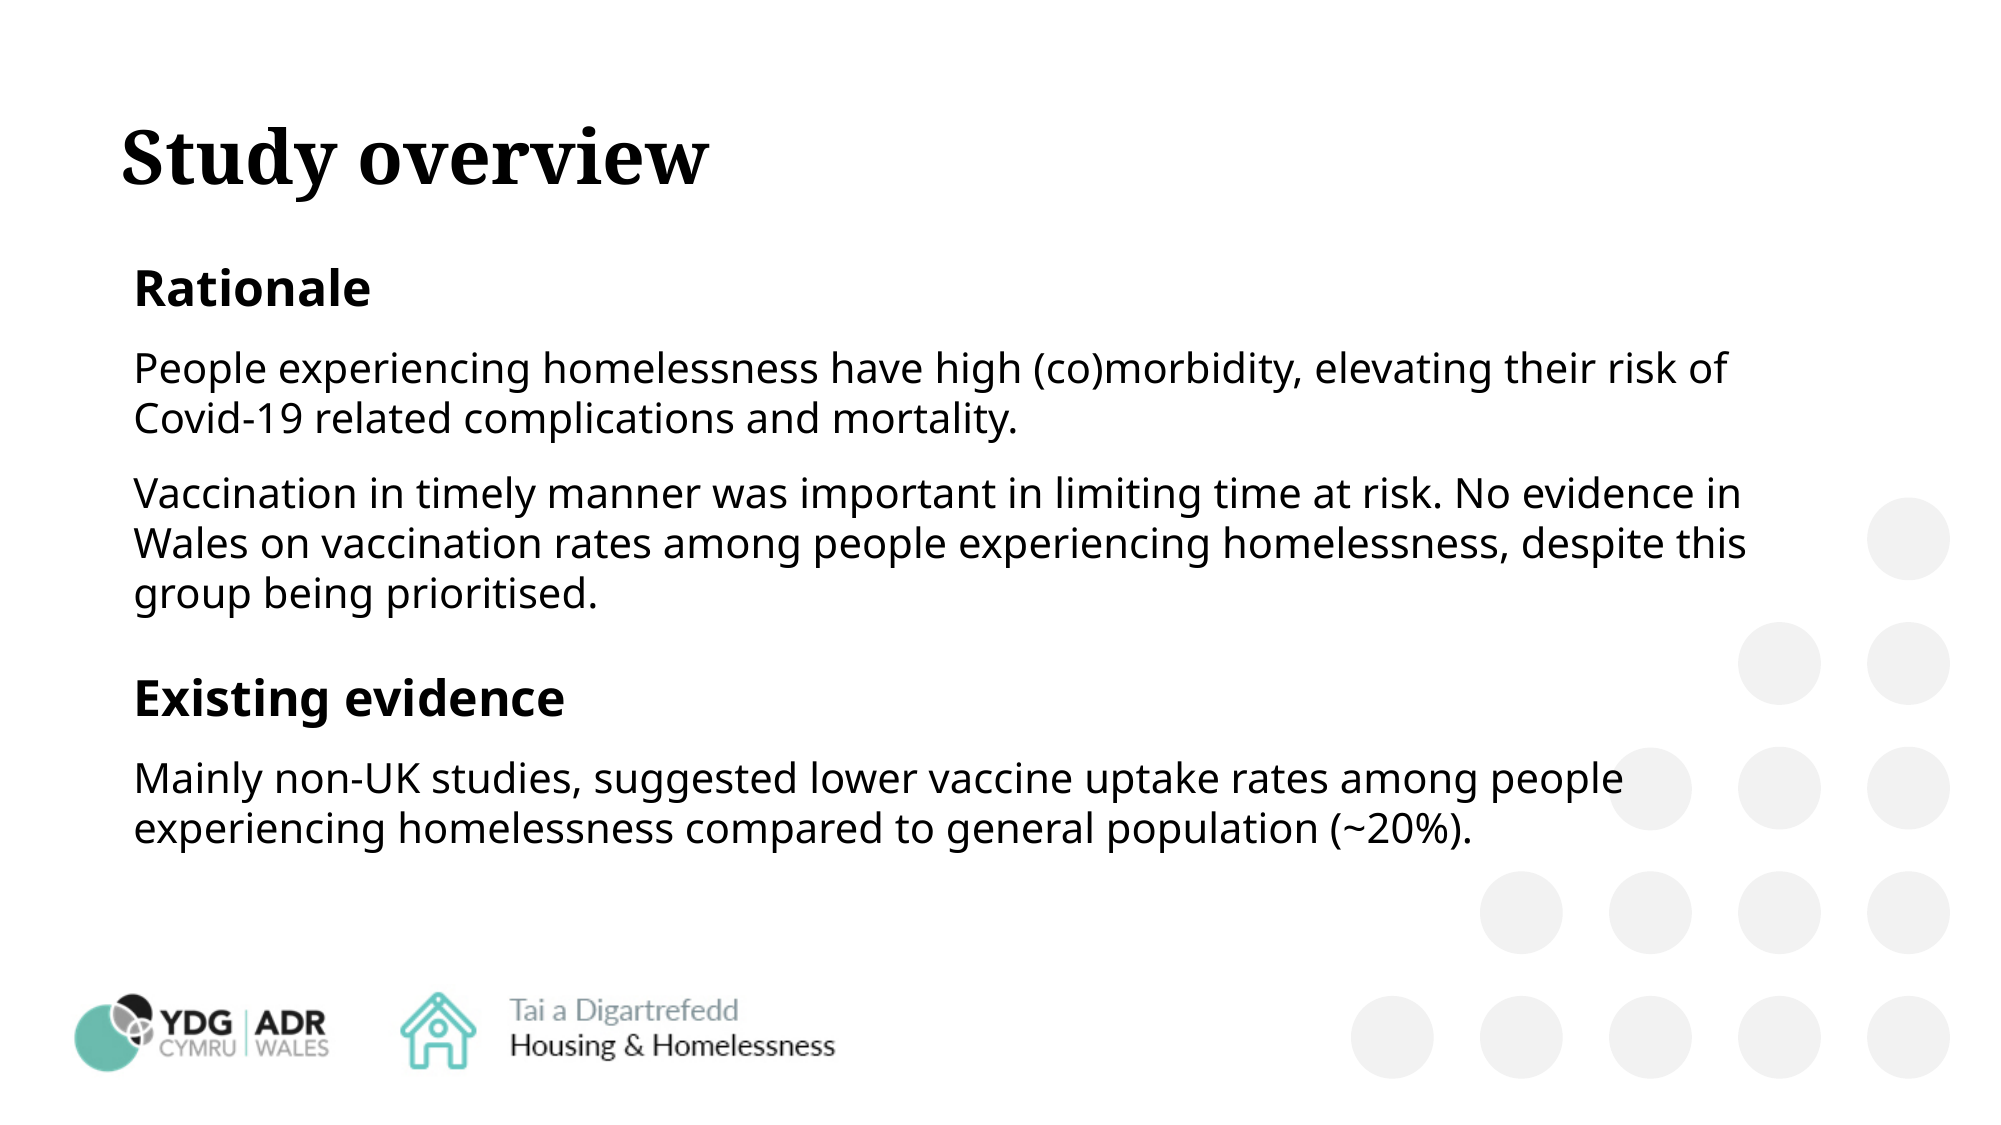

Study overview
Rationale
People experiencing homelessness have high (co)morbidity, elevating their risk of Covid-19 related complications and mortality.
Vaccination in timely manner was important in limiting time at risk. No evidence in Wales on vaccination rates among people experiencing homelessness, despite this group being prioritised.
Existing evidence
Mainly non-UK studies, suggested lower vaccine uptake rates among people experiencing homelessness compared to general population (~20%).